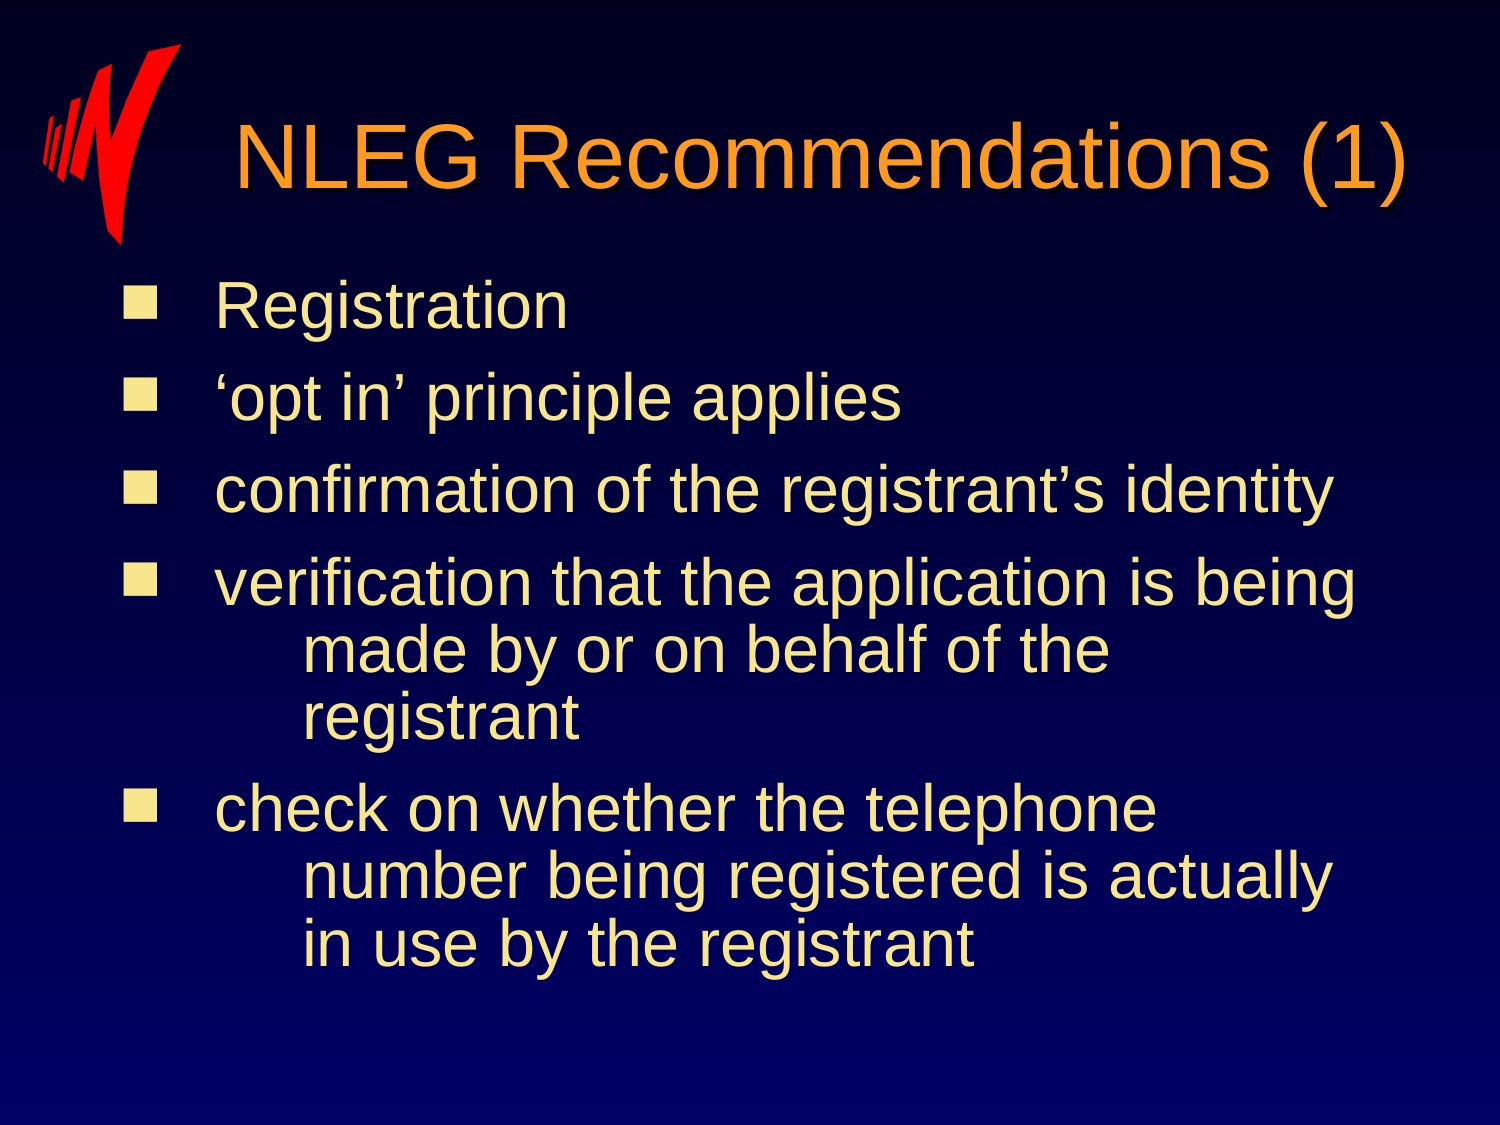

NLEG Recommendations (1)
# Registration
‘opt in’ principle applies
confirmation of the registrant’s identity
verification that the application is being made by or on behalf of the registrant
check on whether the telephone number being registered is actually in use by the registrant